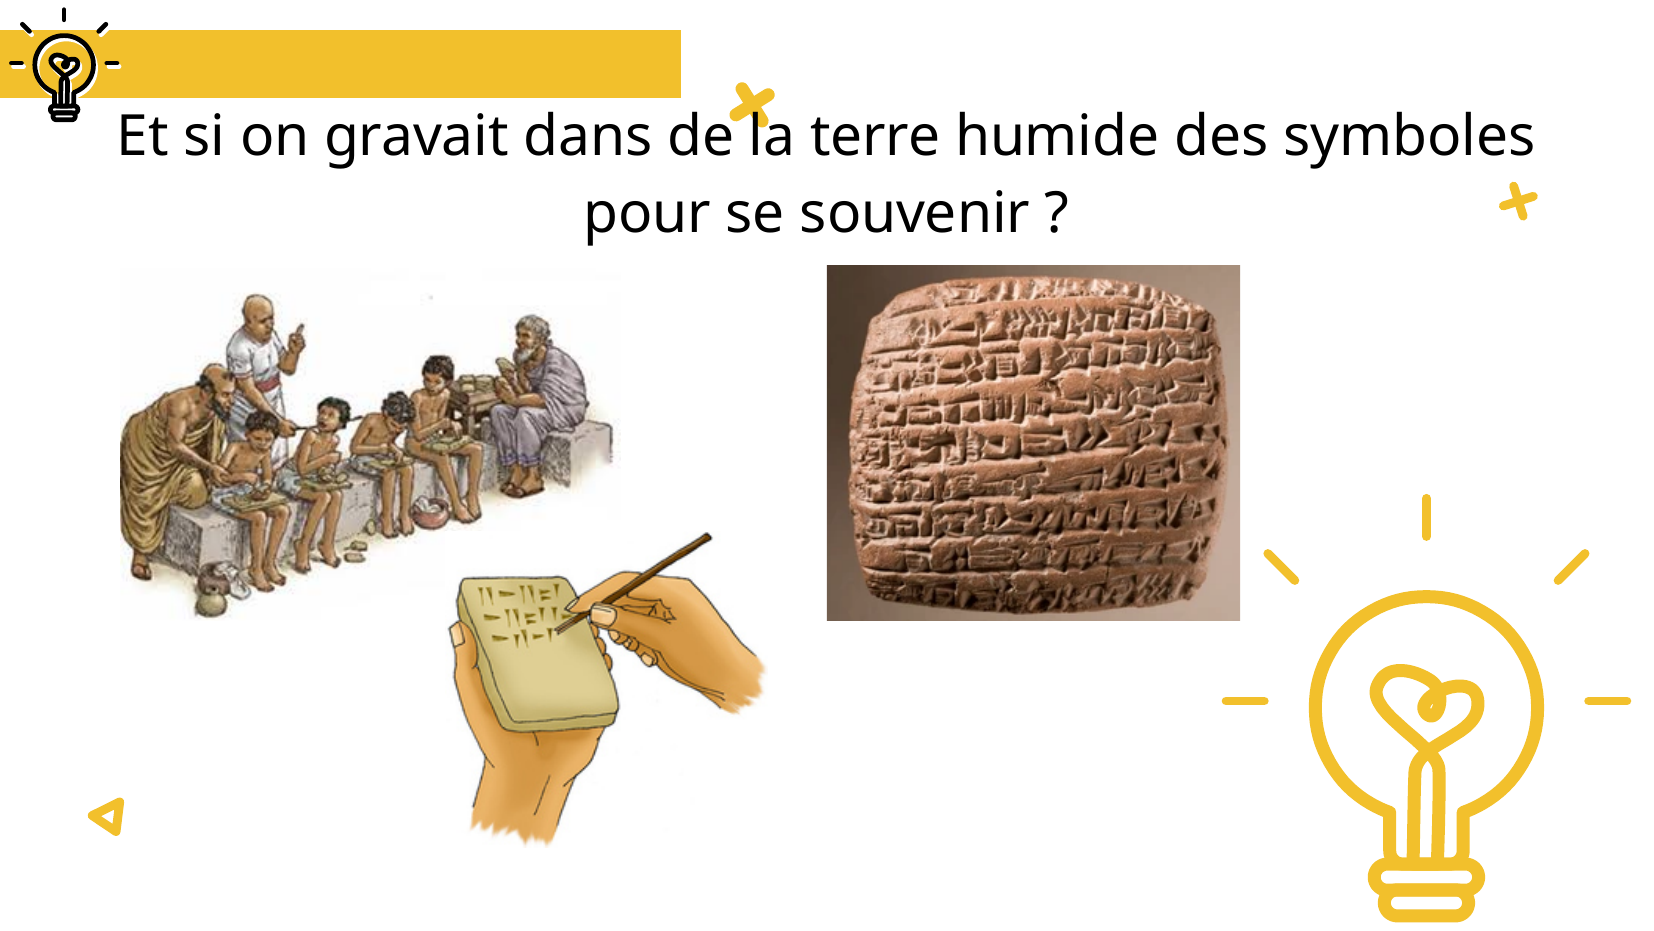

# Et si on gravait dans de la terre humide des symboles pour se souvenir ?